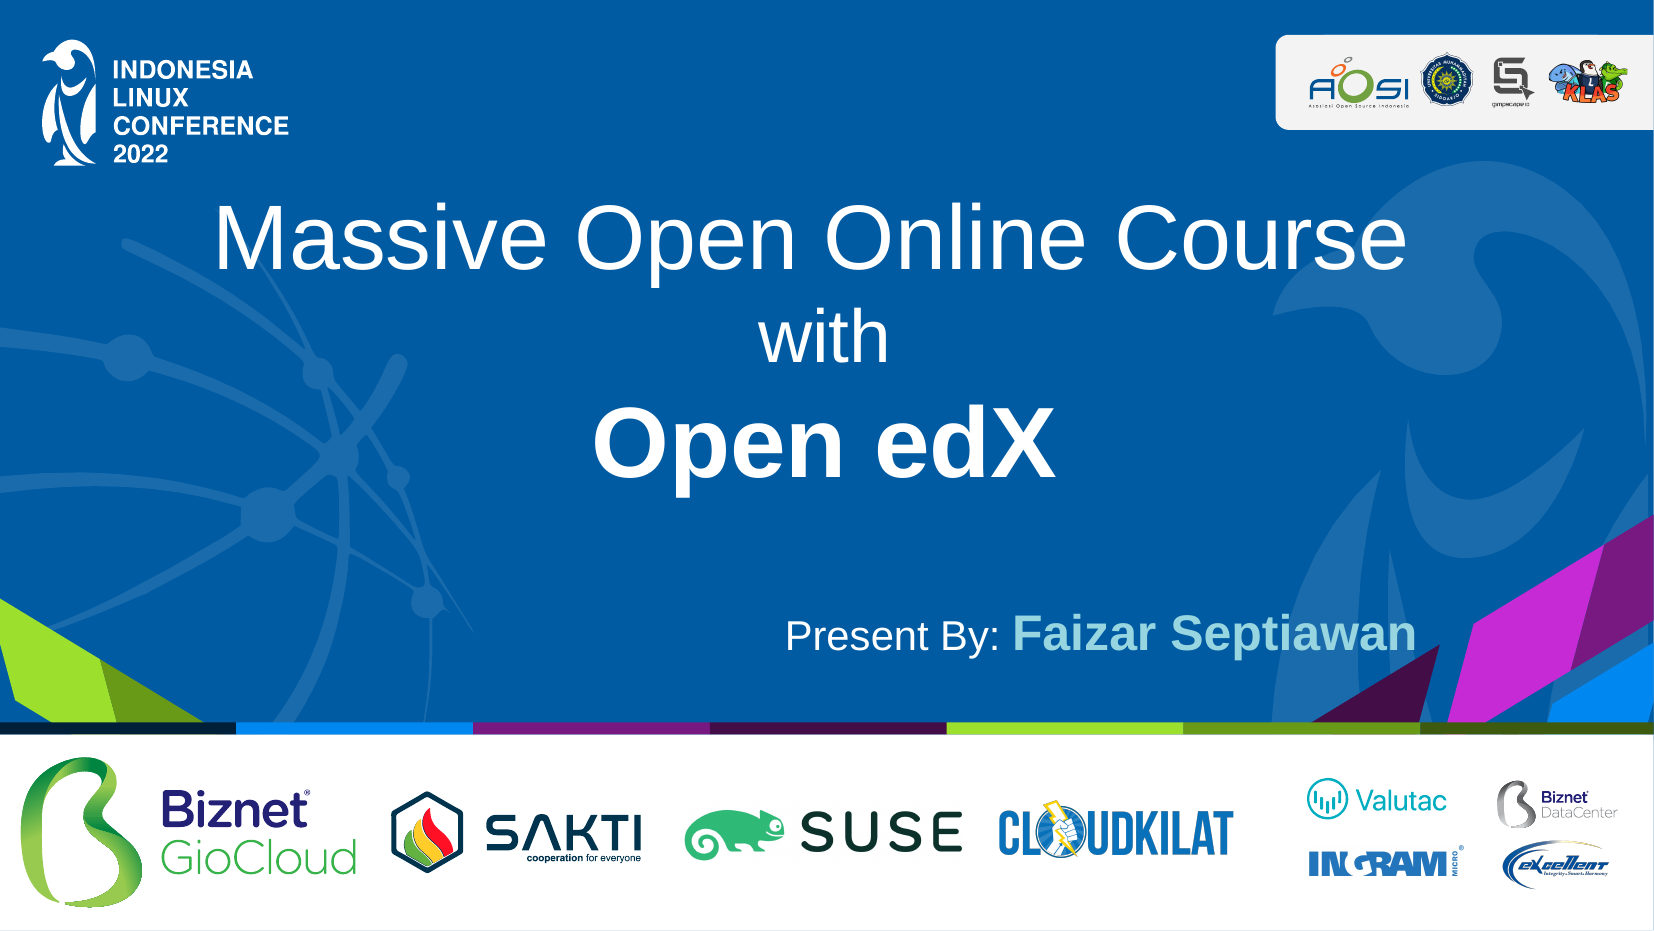

Massive Open Online Course
with
Open edX
Present By: Faizar Septiawan